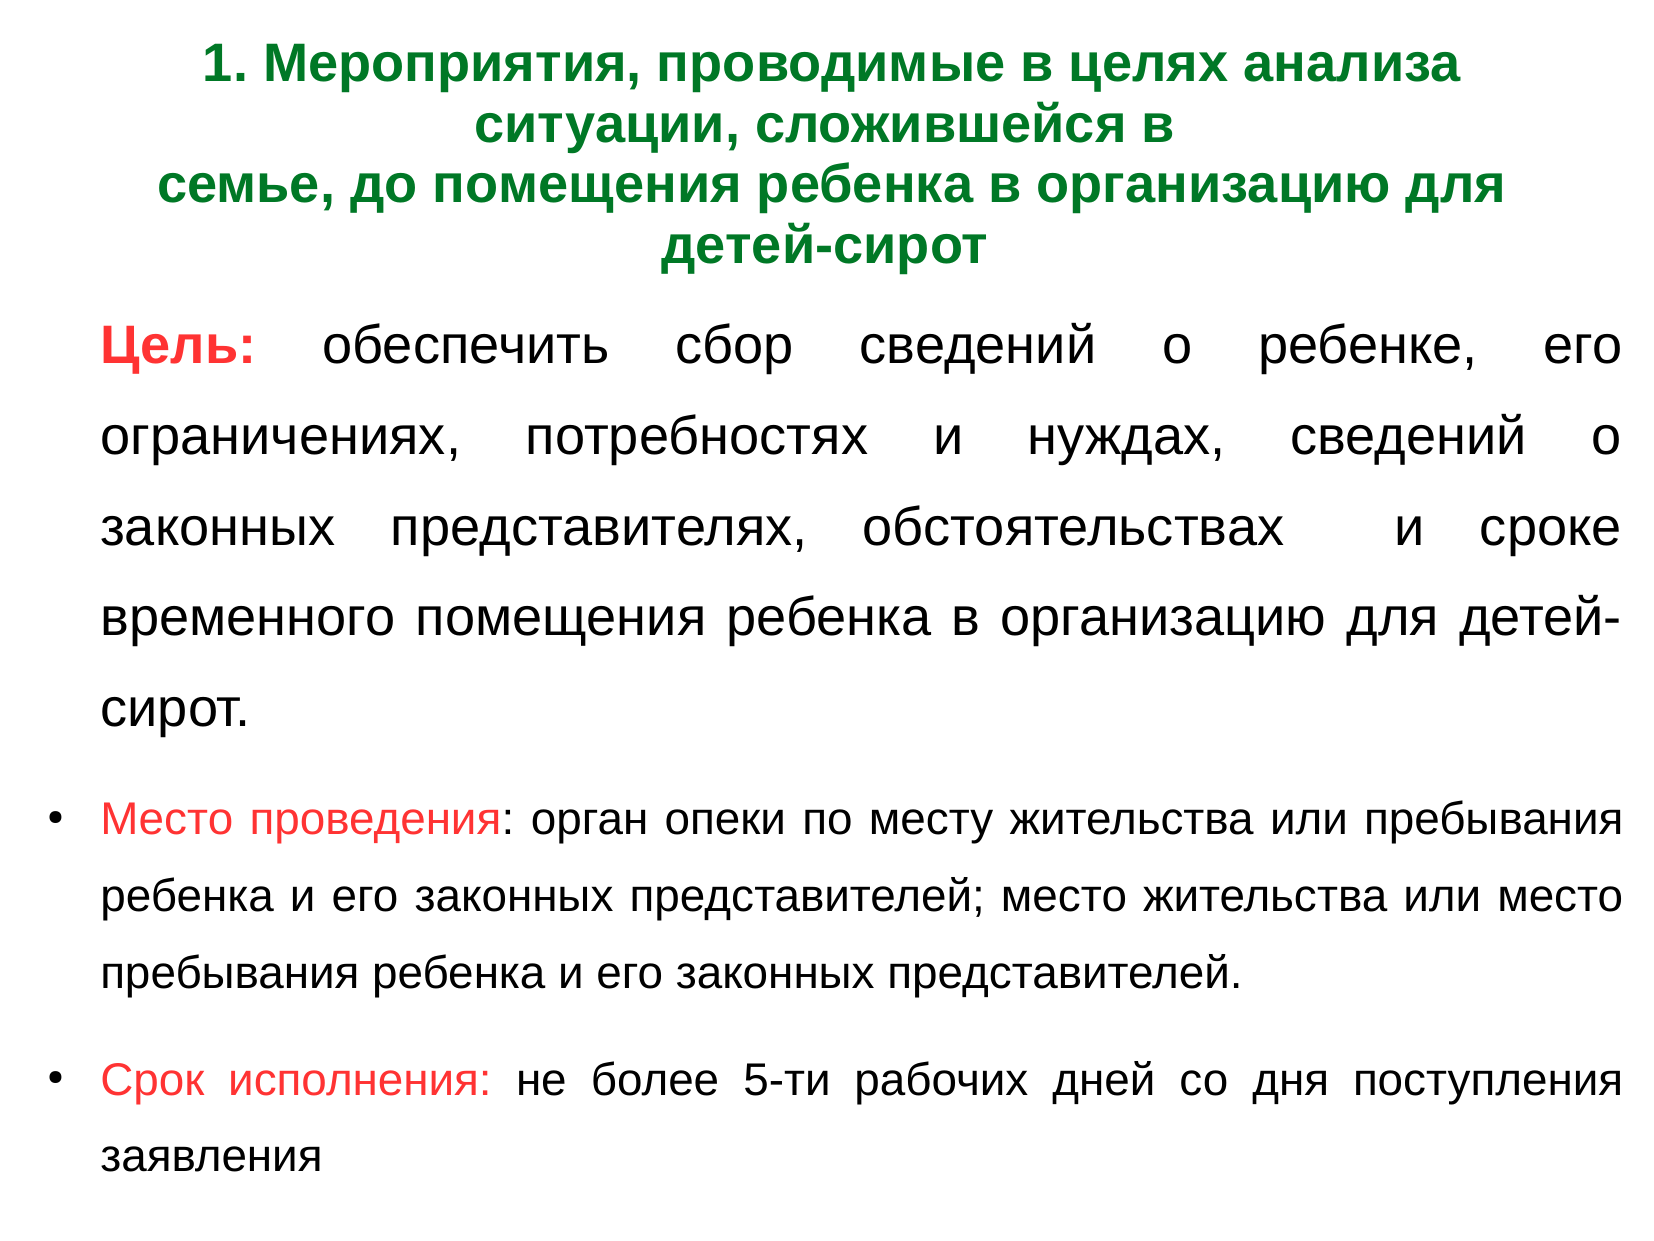

# 1. Мероприятия, проводимые в целях анализа ситуации, сложившейся в семье, до помещения ребенка в организацию для детей-сирот
Цель: обеспечить сбор сведений о ребенке, его ограничениях, потребностях и нуждах, сведений о законных представителях, обстоятельствах и сроке временного помещения ребенка в организацию для детей-сирот.
Место проведения: орган опеки по месту жительства или пребывания ребенка и его законных представителей; место жительства или место пребывания ребенка и его законных представителей.
Срок исполнения: не более 5-ти рабочих дней со дня поступления заявления